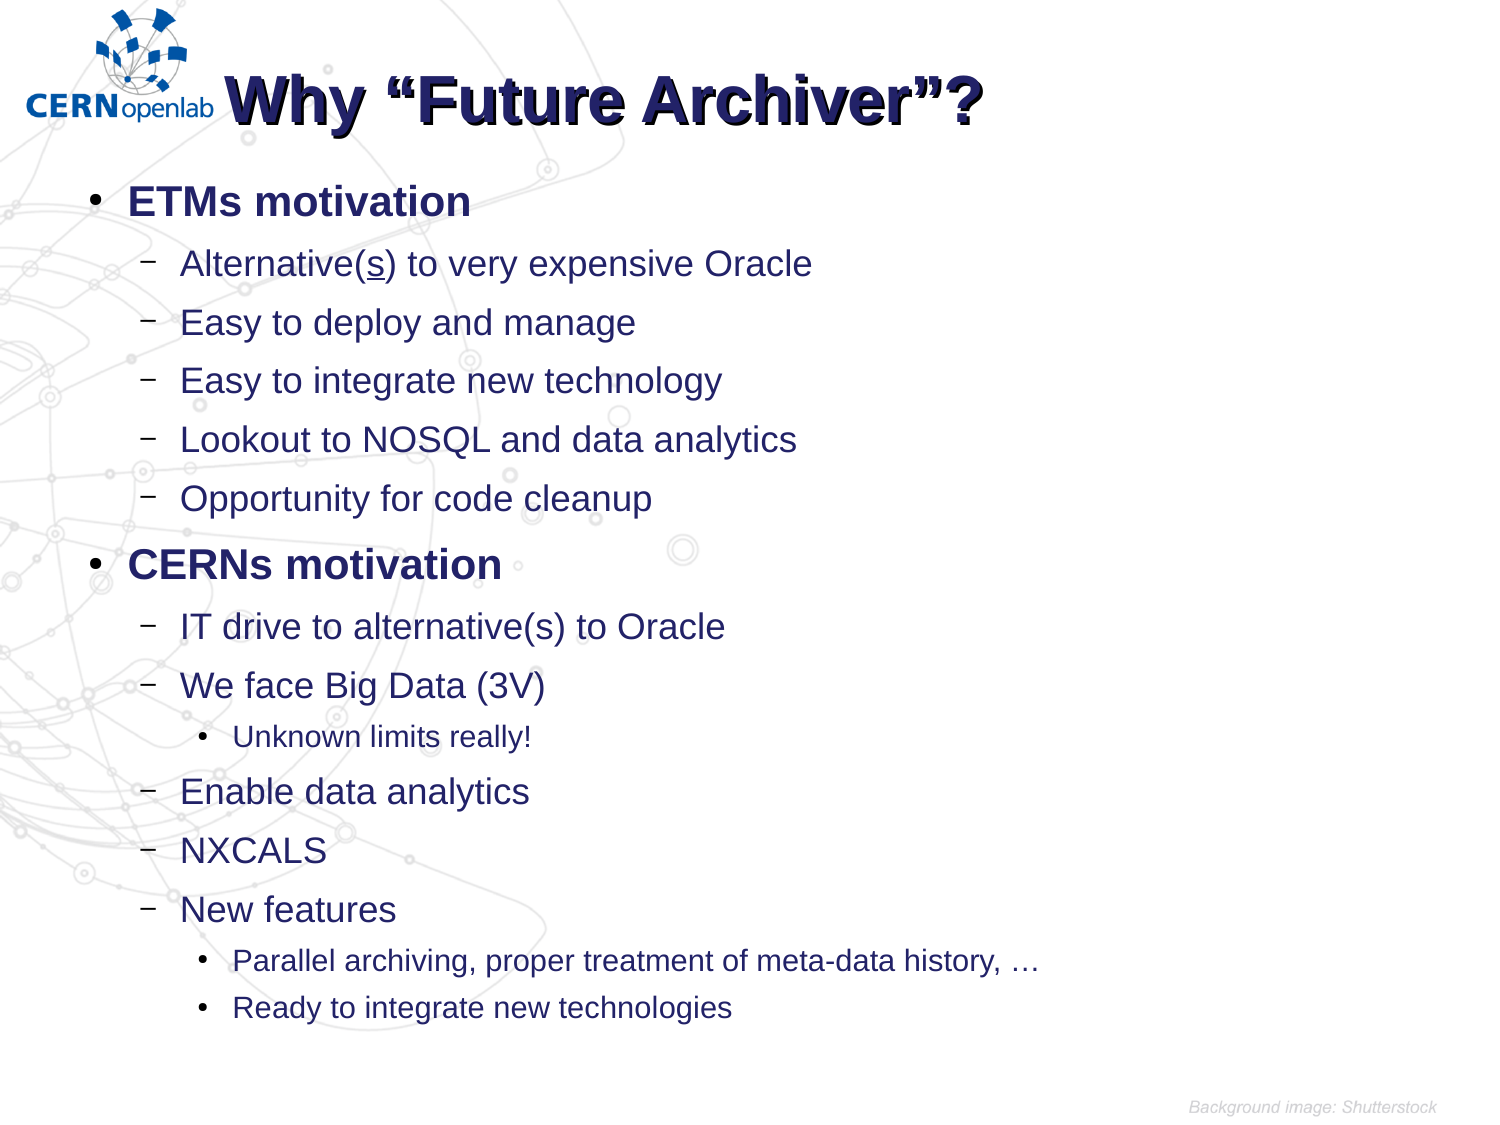

# Why “Future Archiver”?
ETMs motivation
Alternative(s) to very expensive Oracle
Easy to deploy and manage
Easy to integrate new technology
Lookout to NOSQL and data analytics
Opportunity for code cleanup
CERNs motivation
IT drive to alternative(s) to Oracle
We face Big Data (3V)
Unknown limits really!
Enable data analytics
NXCALS
New features
Parallel archiving, proper treatment of meta-data history, …
Ready to integrate new technologies